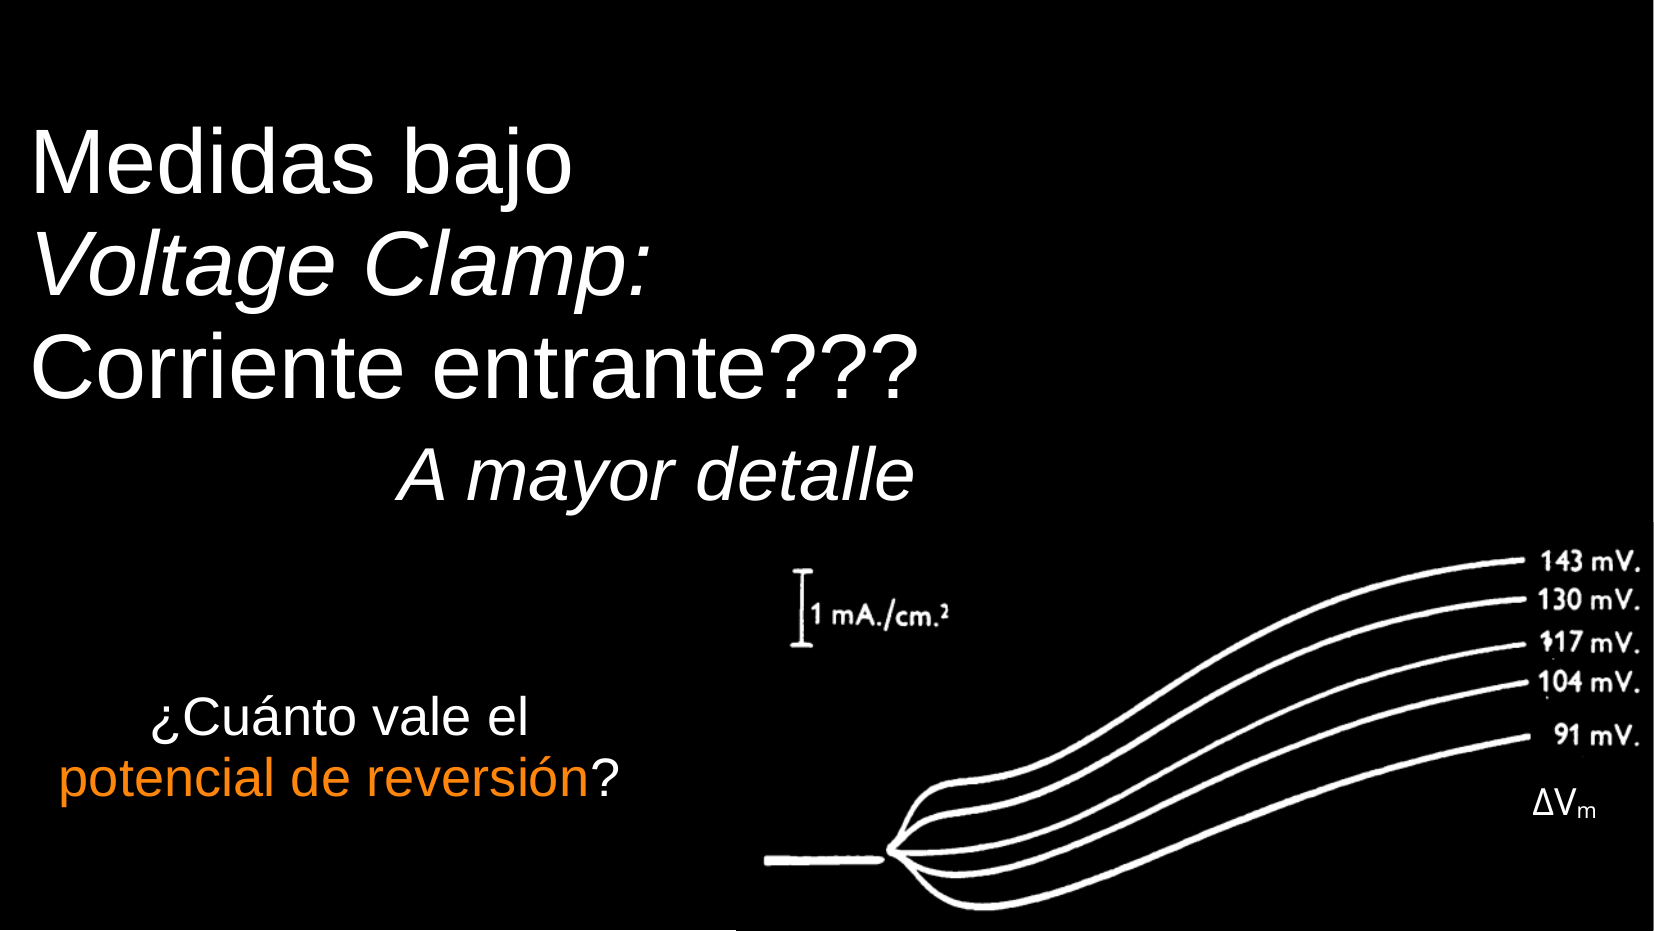

# Medidas bajo Voltage Clamp: Corriente entrante??? A mayor detalle
¿Cuánto vale el potencial de reversión?
ΔVm